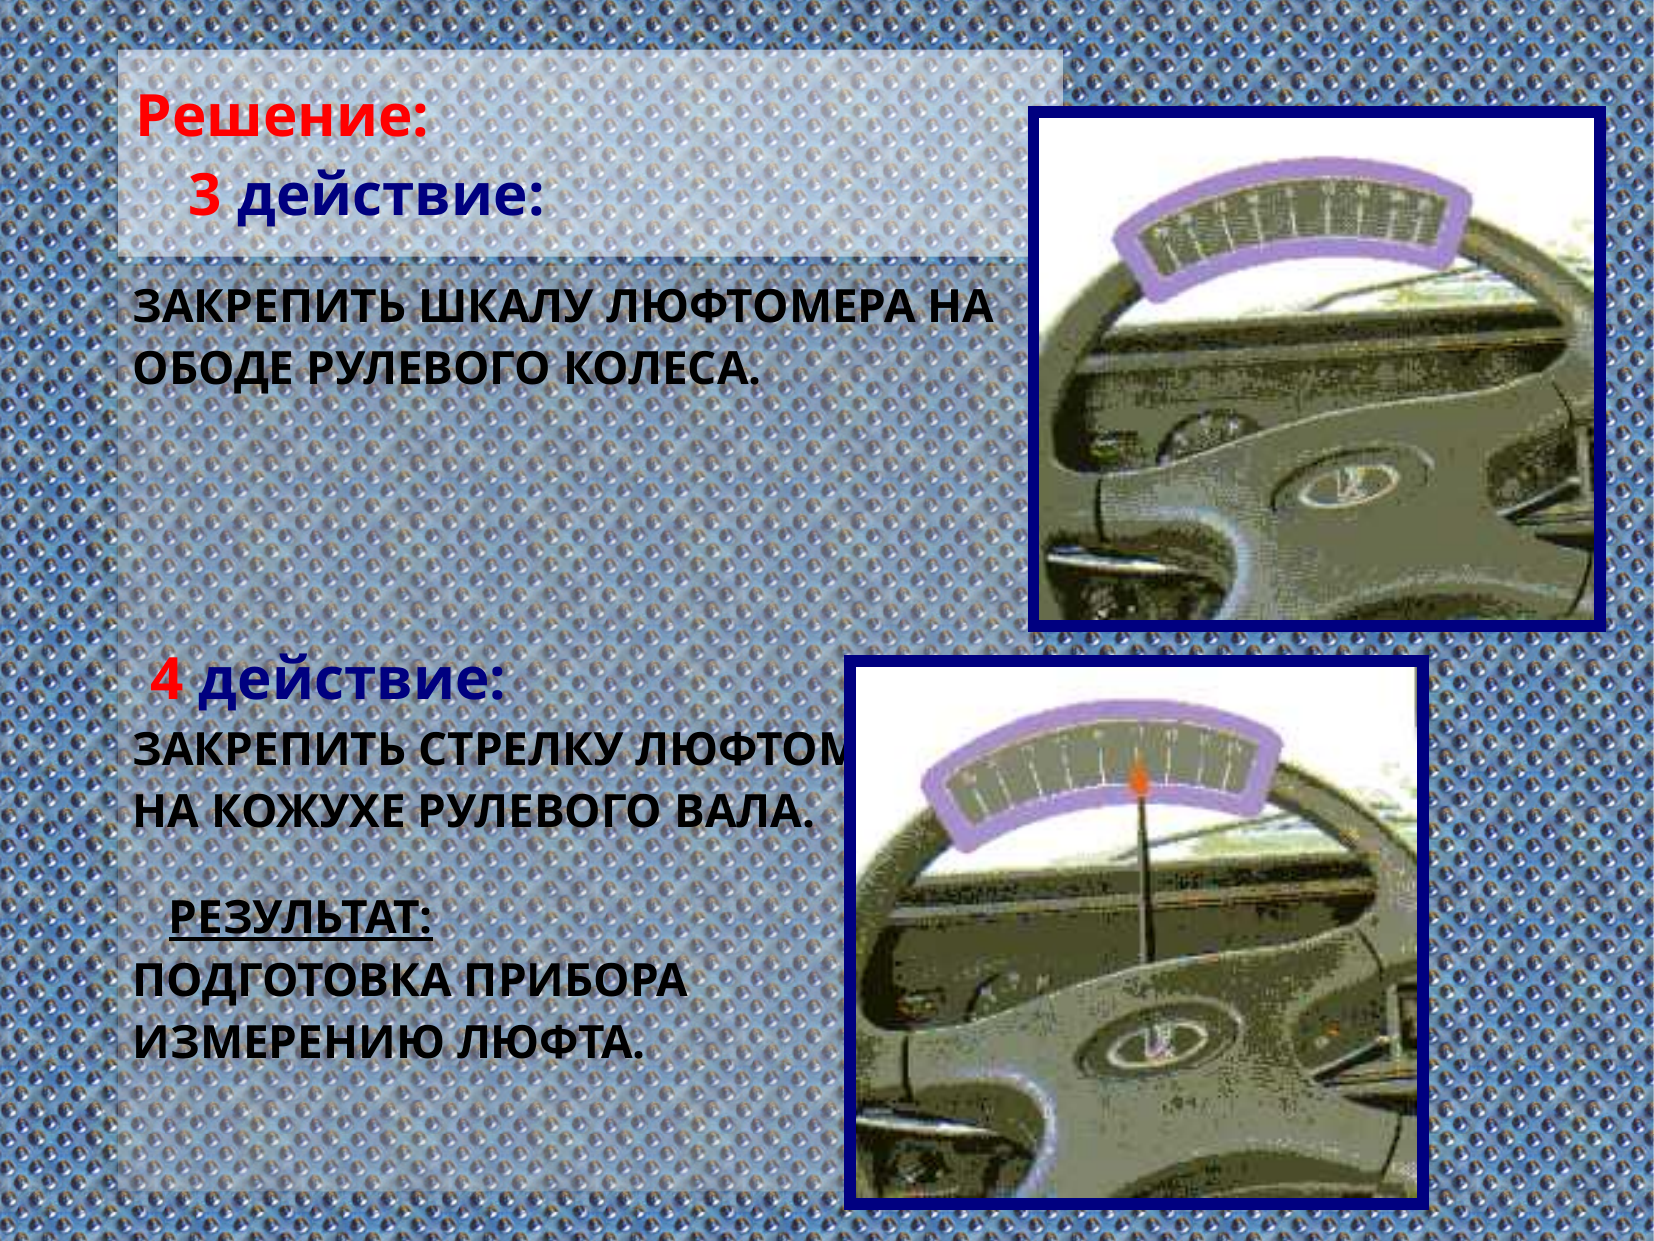

# Решение: 3 действие:
ЗАКРЕПИТЬ ШКАЛУ ЛЮФТОМЕРА НА ОБОДЕ РУЛЕВОГО КОЛЕСА.
4 действие:
ЗАКРЕПИТЬ СТРЕЛКУ ЛЮФТОМЕРА НА КОЖУХЕ РУЛЕВОГО ВАЛА.
 РЕЗУЛЬТАТ:
ПОДГОТОВКА ПРИБОРА К ИЗМЕРЕНИЮ ЛЮФТА.